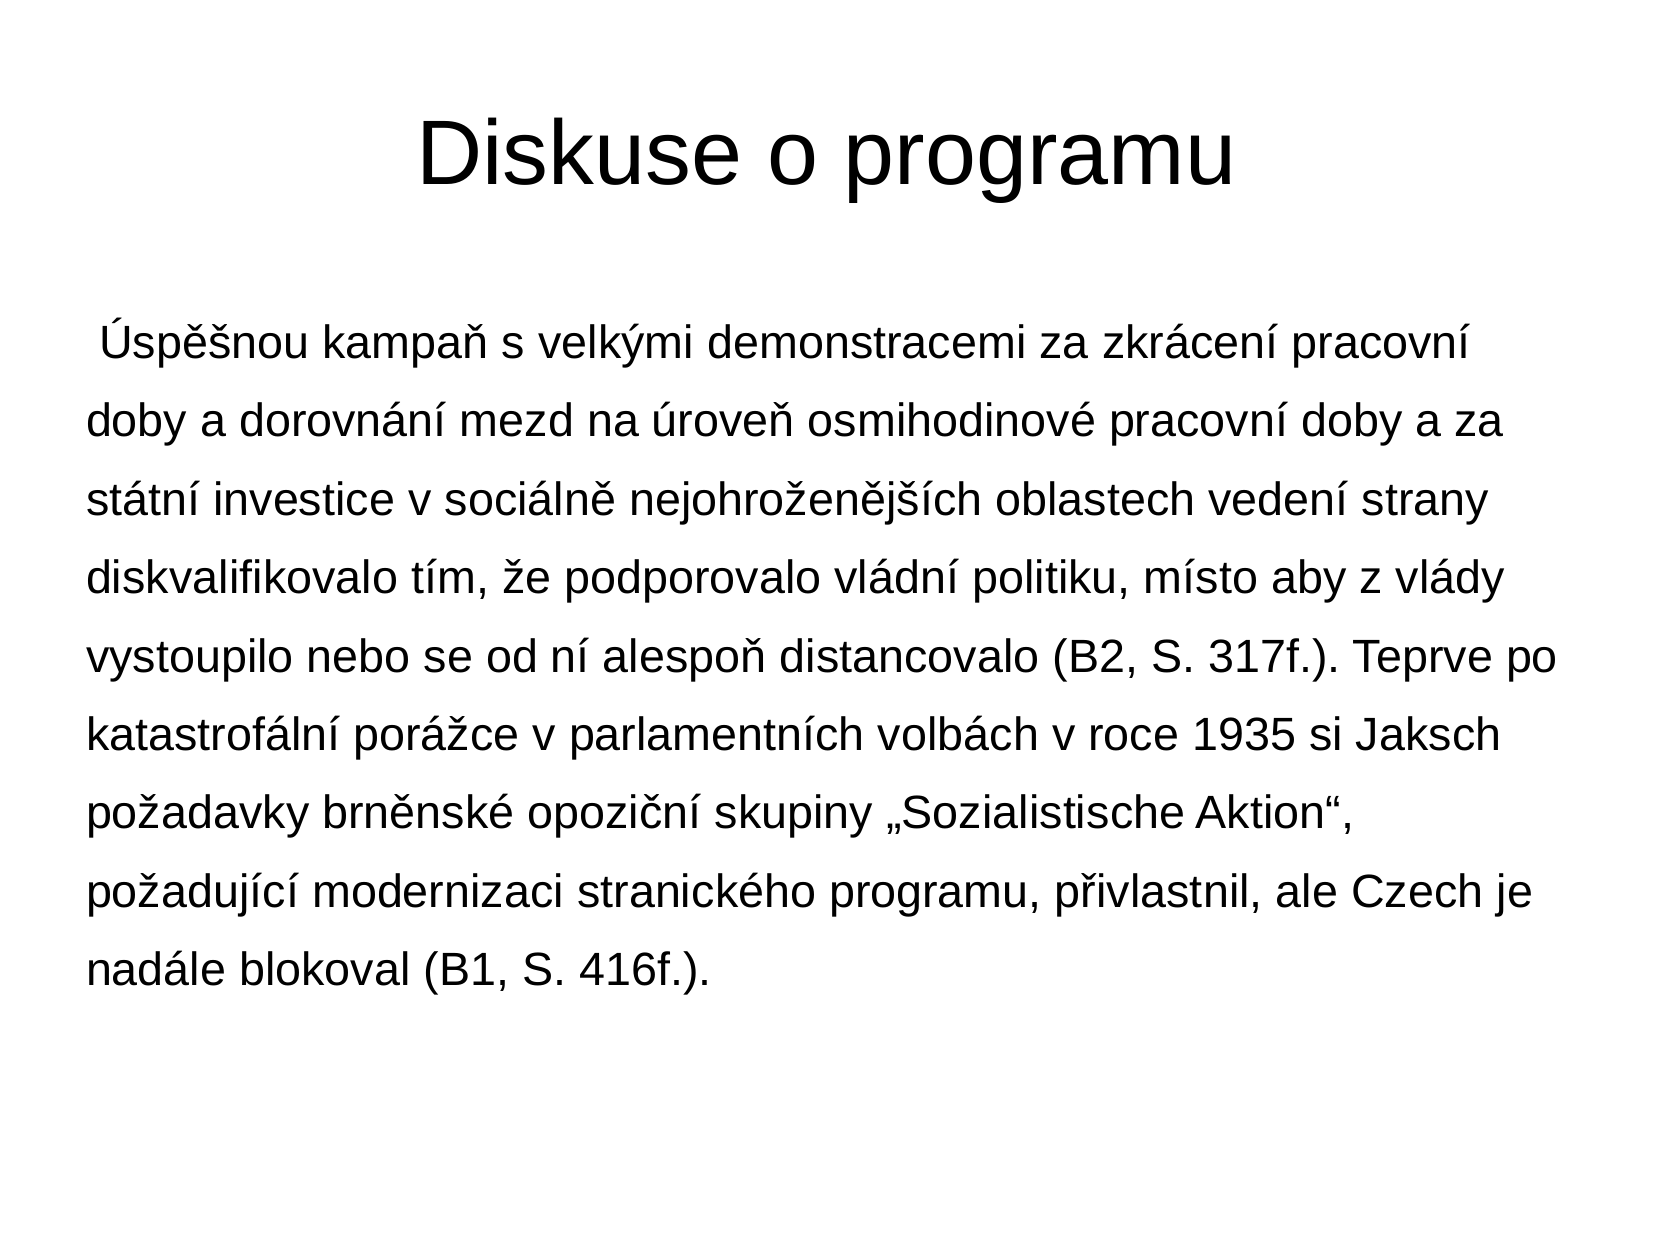

# Diskuse o programu
 Úspěšnou kampaň s velkými demonstracemi za zkrácení pracovní doby a dorovnání mezd na úroveň osmihodinové pracovní doby a za státní investice v sociálně nejohroženějších oblastech vedení strany diskvalifikovalo tím, že podporovalo vládní politiku, místo aby z vlády vystoupilo nebo se od ní alespoň distancovalo (B2, S. 317f.). Teprve po katastrofální porážce v parlamentních volbách v roce 1935 si Jaksch požadavky brněnské opoziční skupiny „Sozialistische Aktion“, požadující modernizaci stranického programu, přivlastnil, ale Czech je nadále blokoval (B1, S. 416f.).